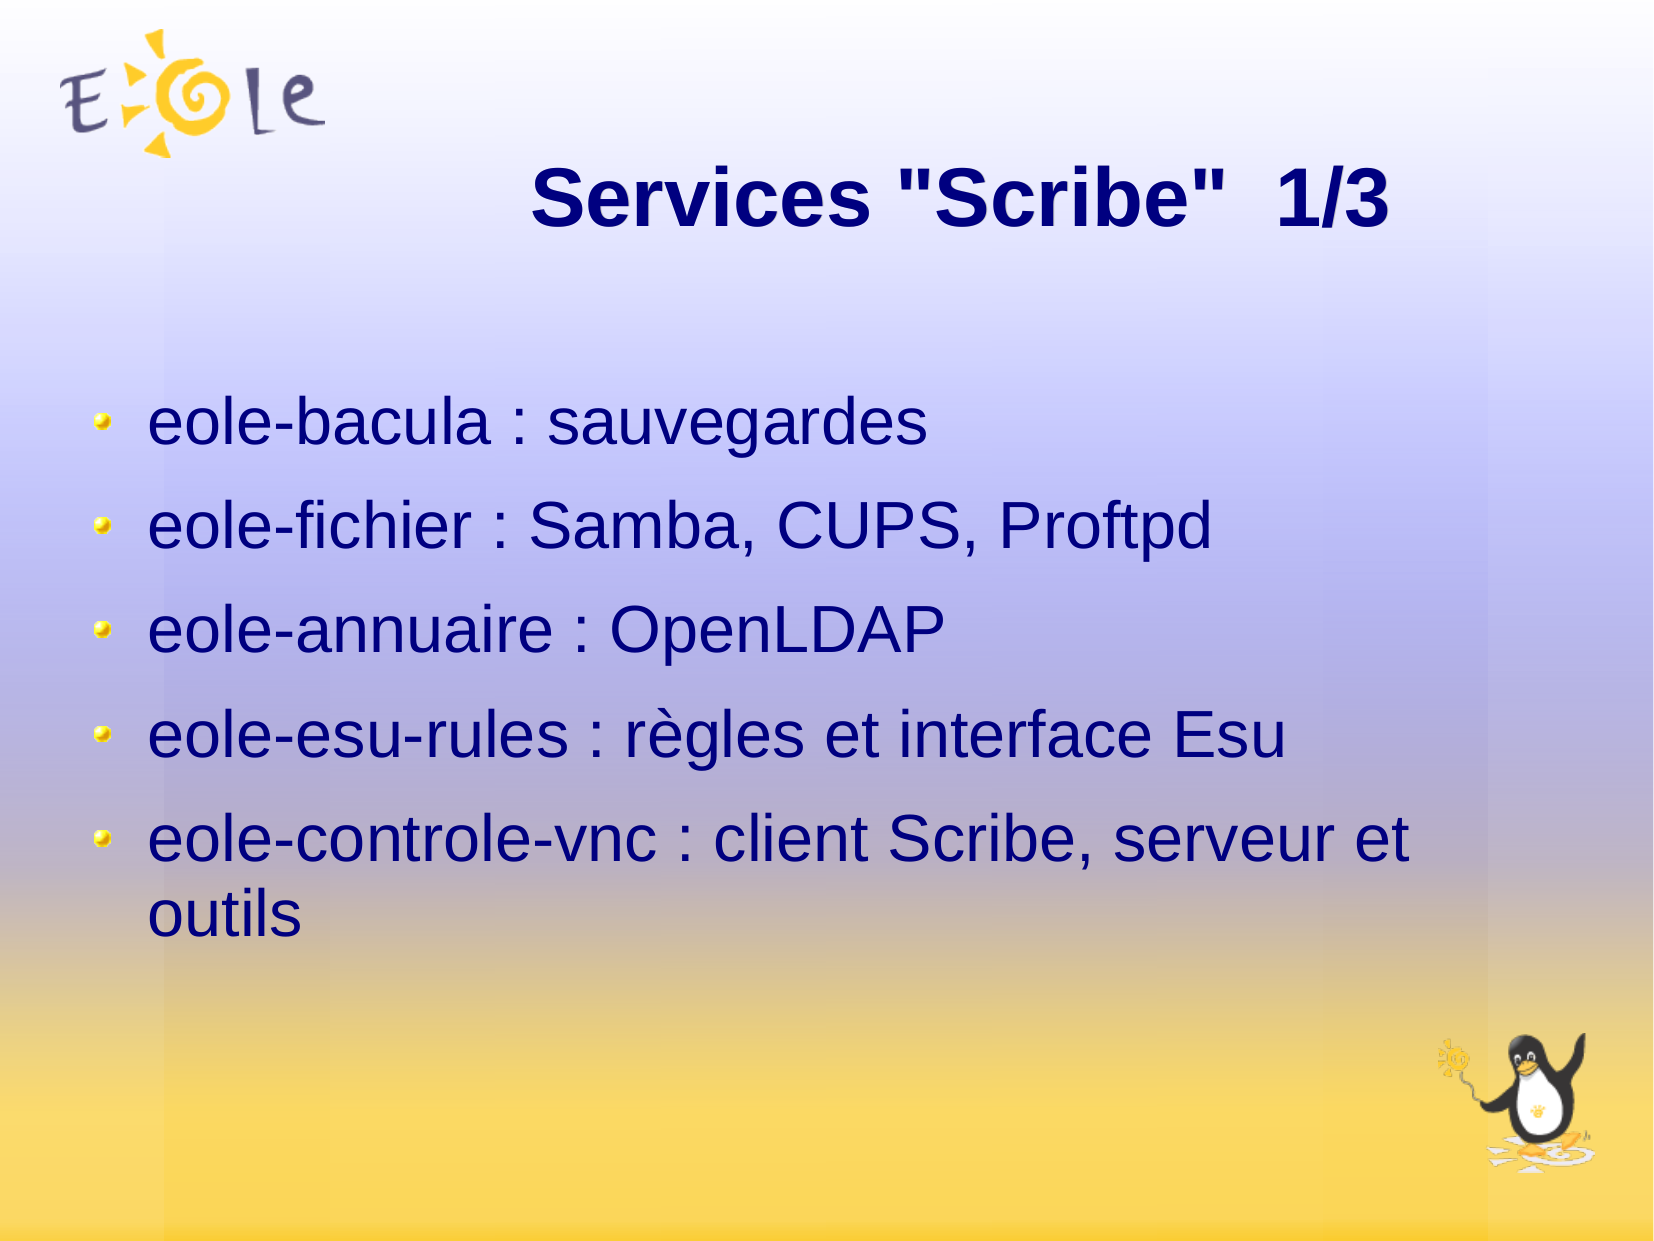

Services "Scribe" 1/3
# eole-bacula : sauvegardes
eole-fichier : Samba, CUPS, Proftpd
eole-annuaire : OpenLDAP
eole-esu-rules : règles et interface Esu
eole-controle-vnc : client Scribe, serveur et outils